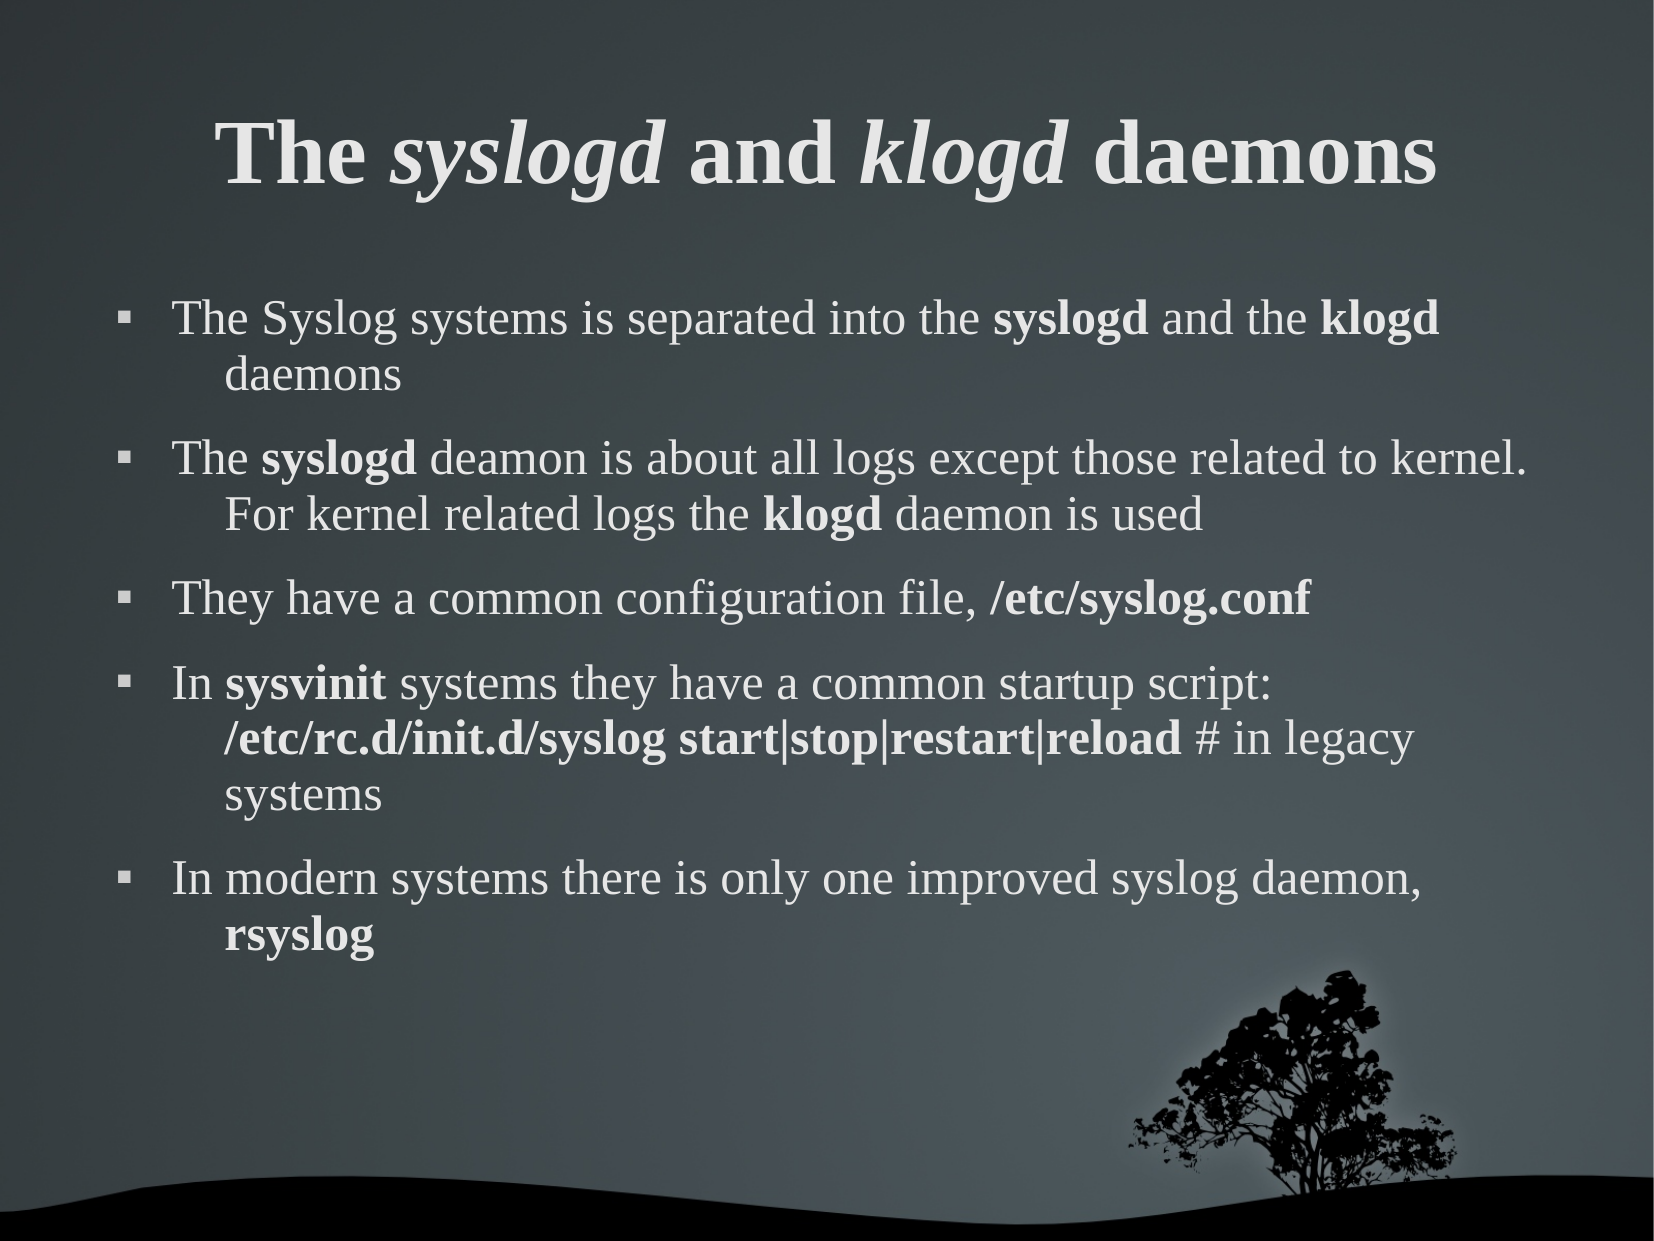

# The syslogd and klogd daemons
The Syslog systems is separated into the syslogd and the klogd daemons
The syslogd deamon is about all logs except those related to kernel. For kernel related logs the klogd daemon is used
They have a common configuration file, /etc/syslog.conf
In sysvinit systems they have a common startup script:
/etc/rc.d/init.d/syslog start|stop|restart|reload # in legacy systems
In modern systems there is only one improved syslog daemon, rsyslog